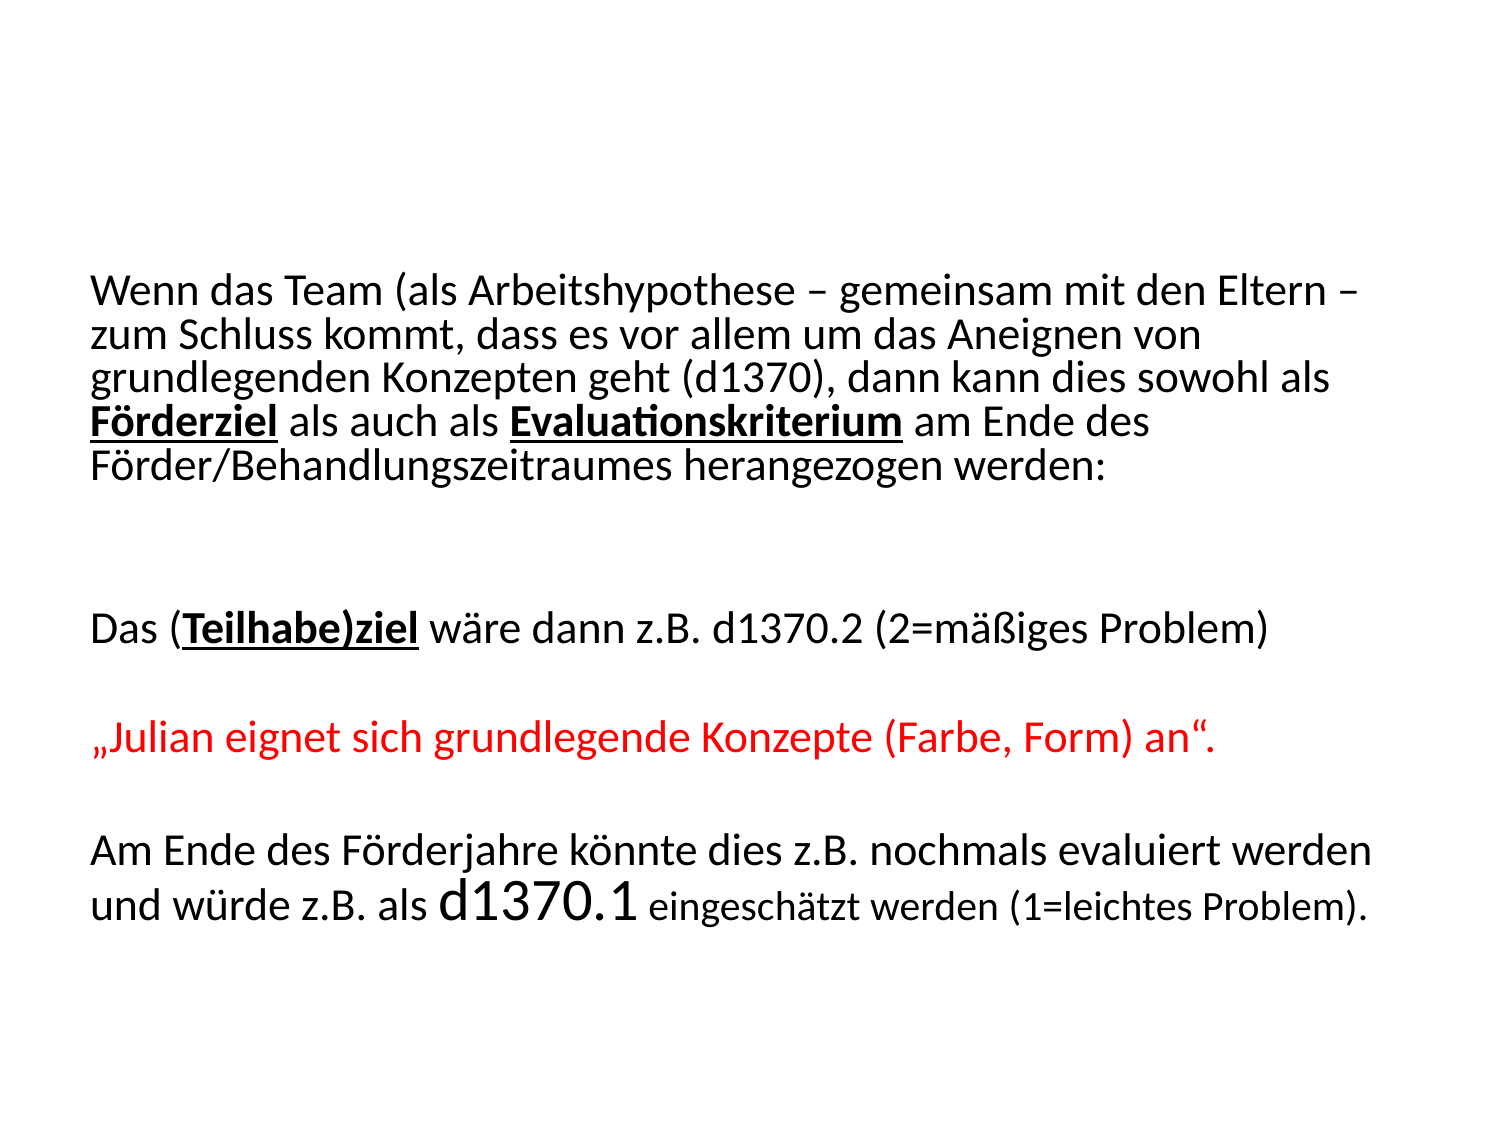

#
Wenn das Team (als Arbeitshypothese – gemeinsam mit den Eltern – zum Schluss kommt, dass es vor allem um das Aneignen von grundlegenden Konzepten geht (d1370), dann kann dies sowohl als Förderziel als auch als Evaluationskriterium am Ende des Förder/Behandlungszeitraumes herangezogen werden:
Das (Teilhabe)ziel wäre dann z.B. d1370.2 (2=mäßiges Problem)
„Julian eignet sich grundlegende Konzepte (Farbe, Form) an“.
Am Ende des Förderjahre könnte dies z.B. nochmals evaluiert werden und würde z.B. als d1370.1 eingeschätzt werden (1=leichtes Problem).